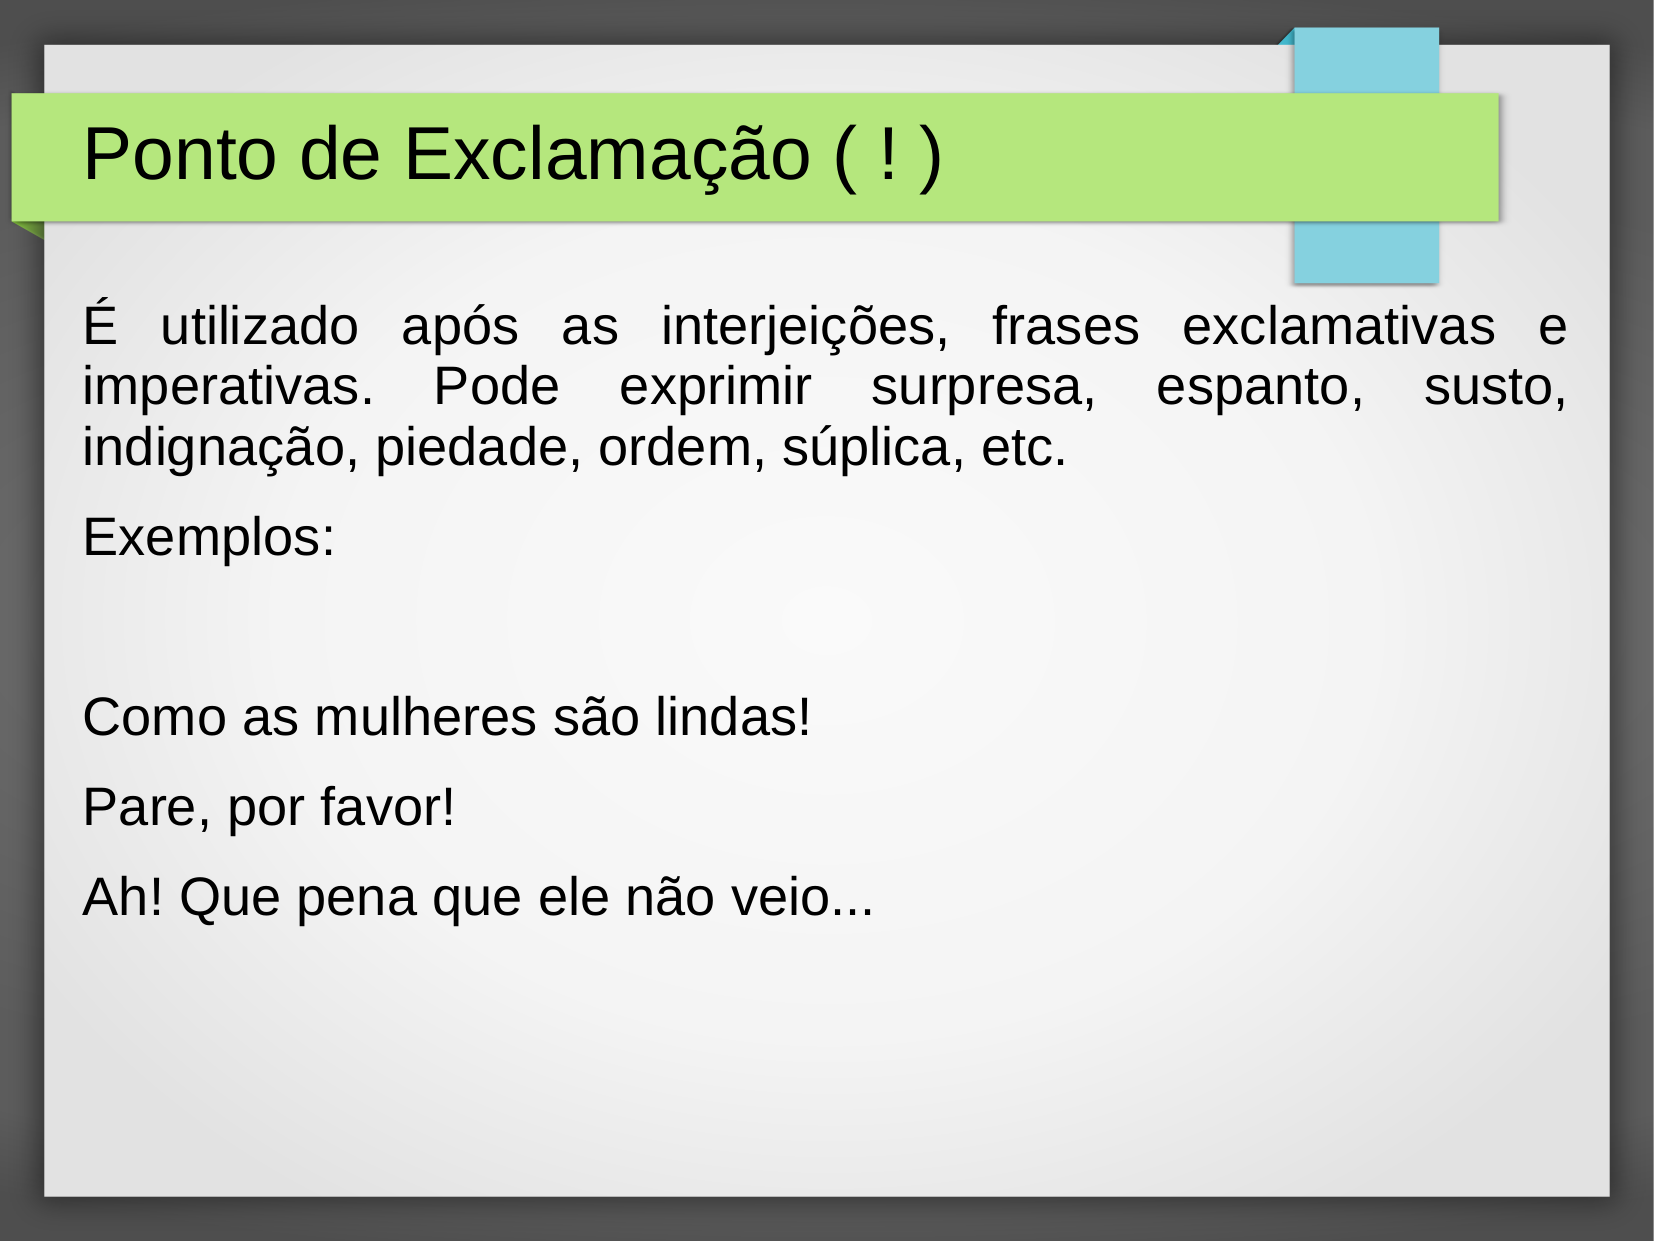

# Ponto de Exclamação ( ! )
É utilizado após as interjeições, frases exclamativas e imperativas. Pode exprimir surpresa, espanto, susto, indignação, piedade, ordem, súplica, etc.
Exemplos:
Como as mulheres são lindas!
Pare, por favor!
Ah! Que pena que ele não veio...